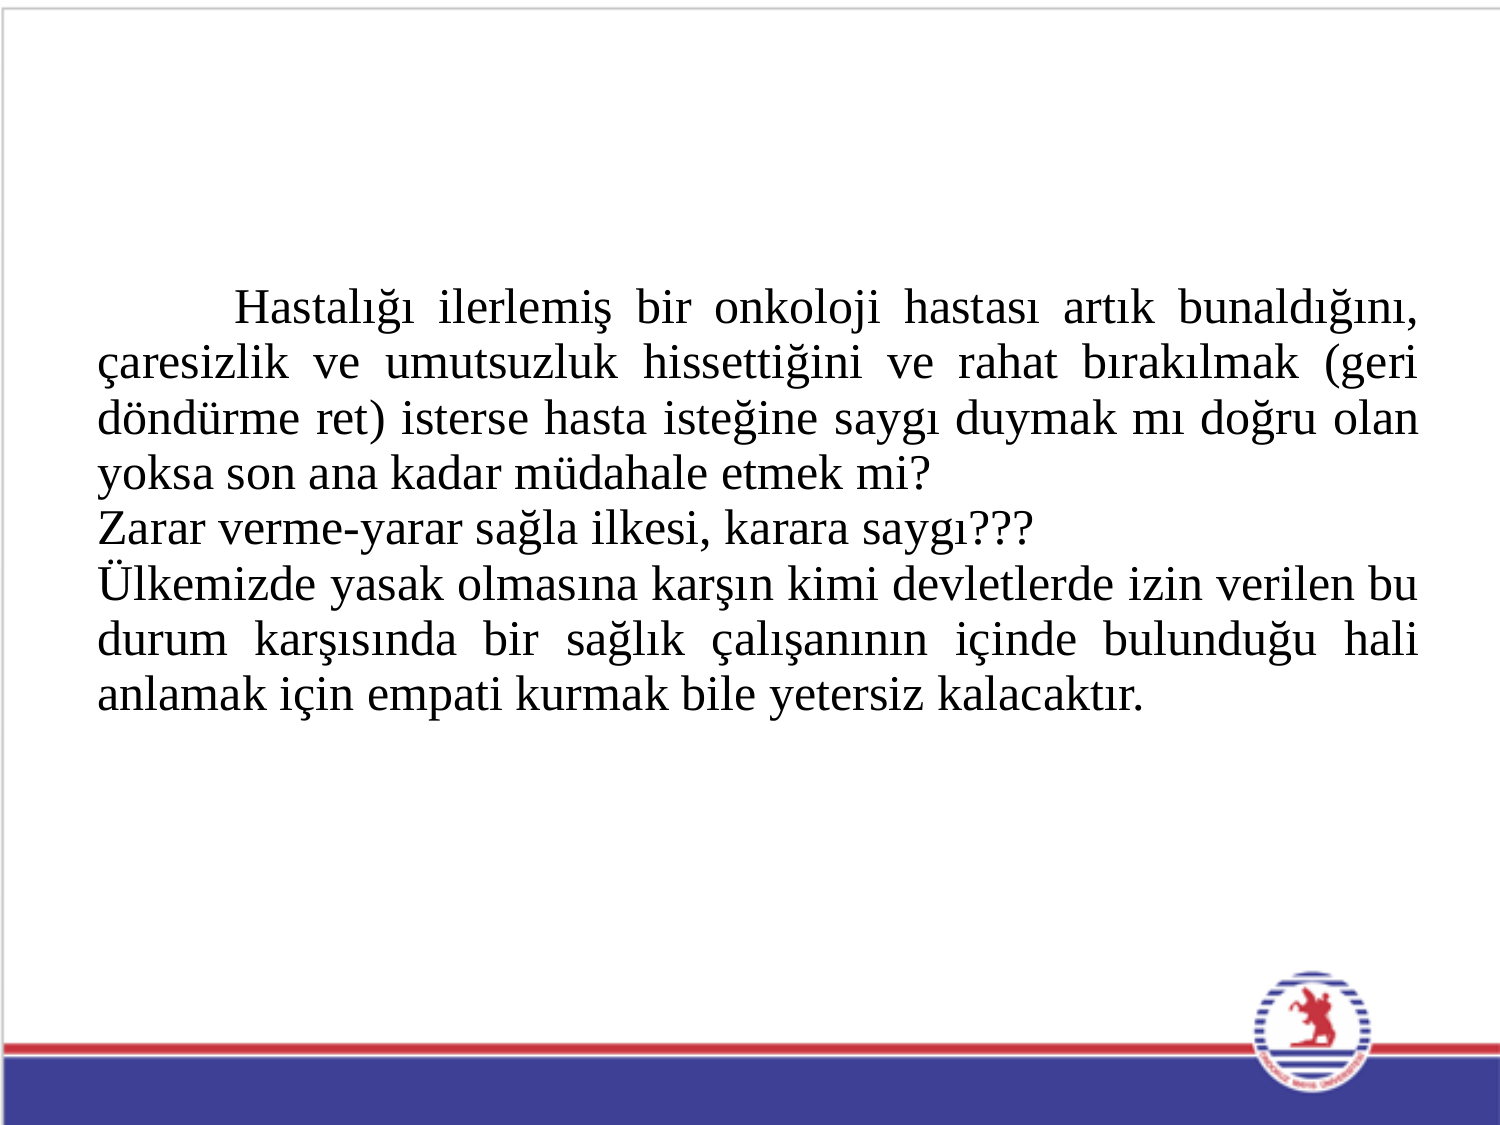

Hastalığı ilerlemiş bir onkoloji hastası artık bunaldığını, çaresizlik ve umutsuzluk hissettiğini ve rahat bırakılmak (geri döndürme ret) isterse hasta isteğine saygı duymak mı doğru olan yoksa son ana kadar müdahale etmek mi?
Zarar verme-yarar sağla ilkesi, karara saygı???
Ülkemizde yasak olmasına karşın kimi devletlerde izin verilen bu durum karşısında bir sağlık çalışanının içinde bulunduğu hali anlamak için empati kurmak bile yetersiz kalacaktır.